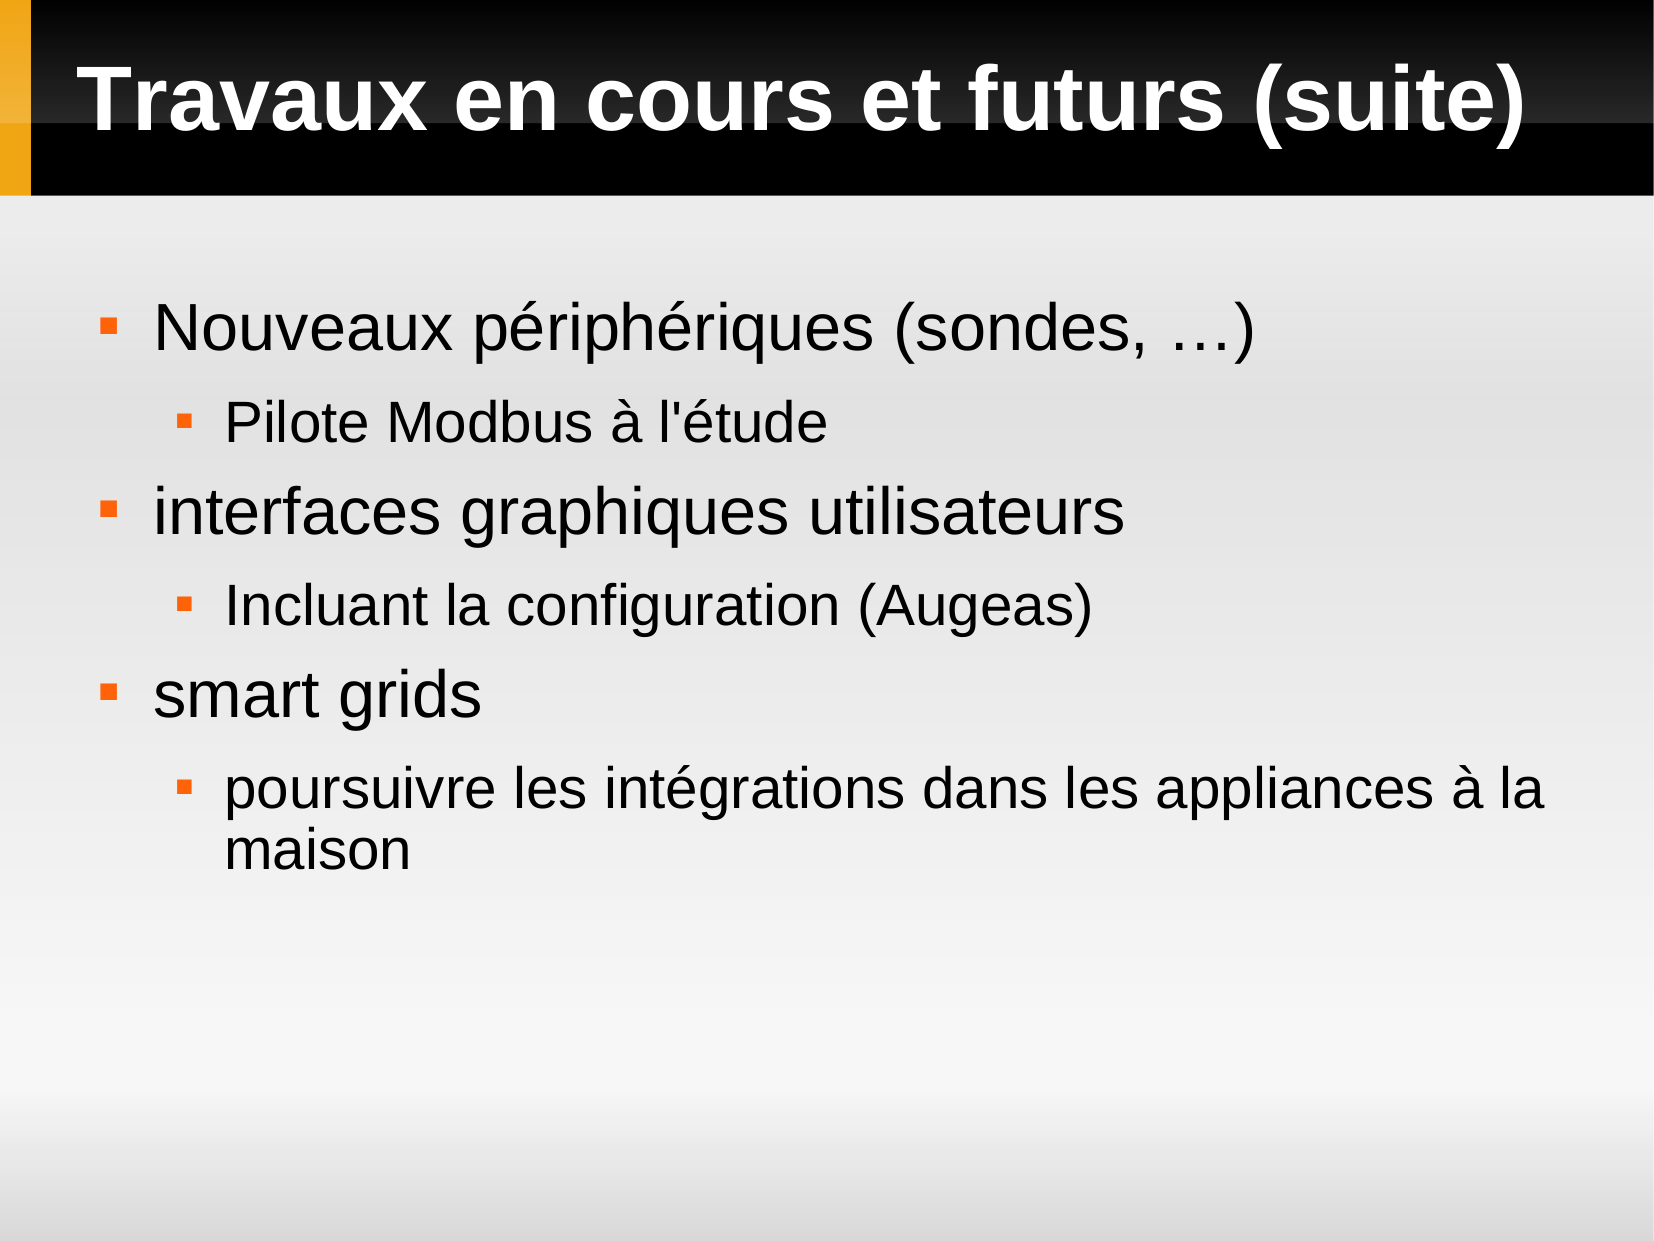

# Travaux en cours et futurs (suite)
Nouveaux périphériques (sondes, …)
Pilote Modbus à l'étude
interfaces graphiques utilisateurs
Incluant la configuration (Augeas)
smart grids
poursuivre les intégrations dans les appliances à la maison